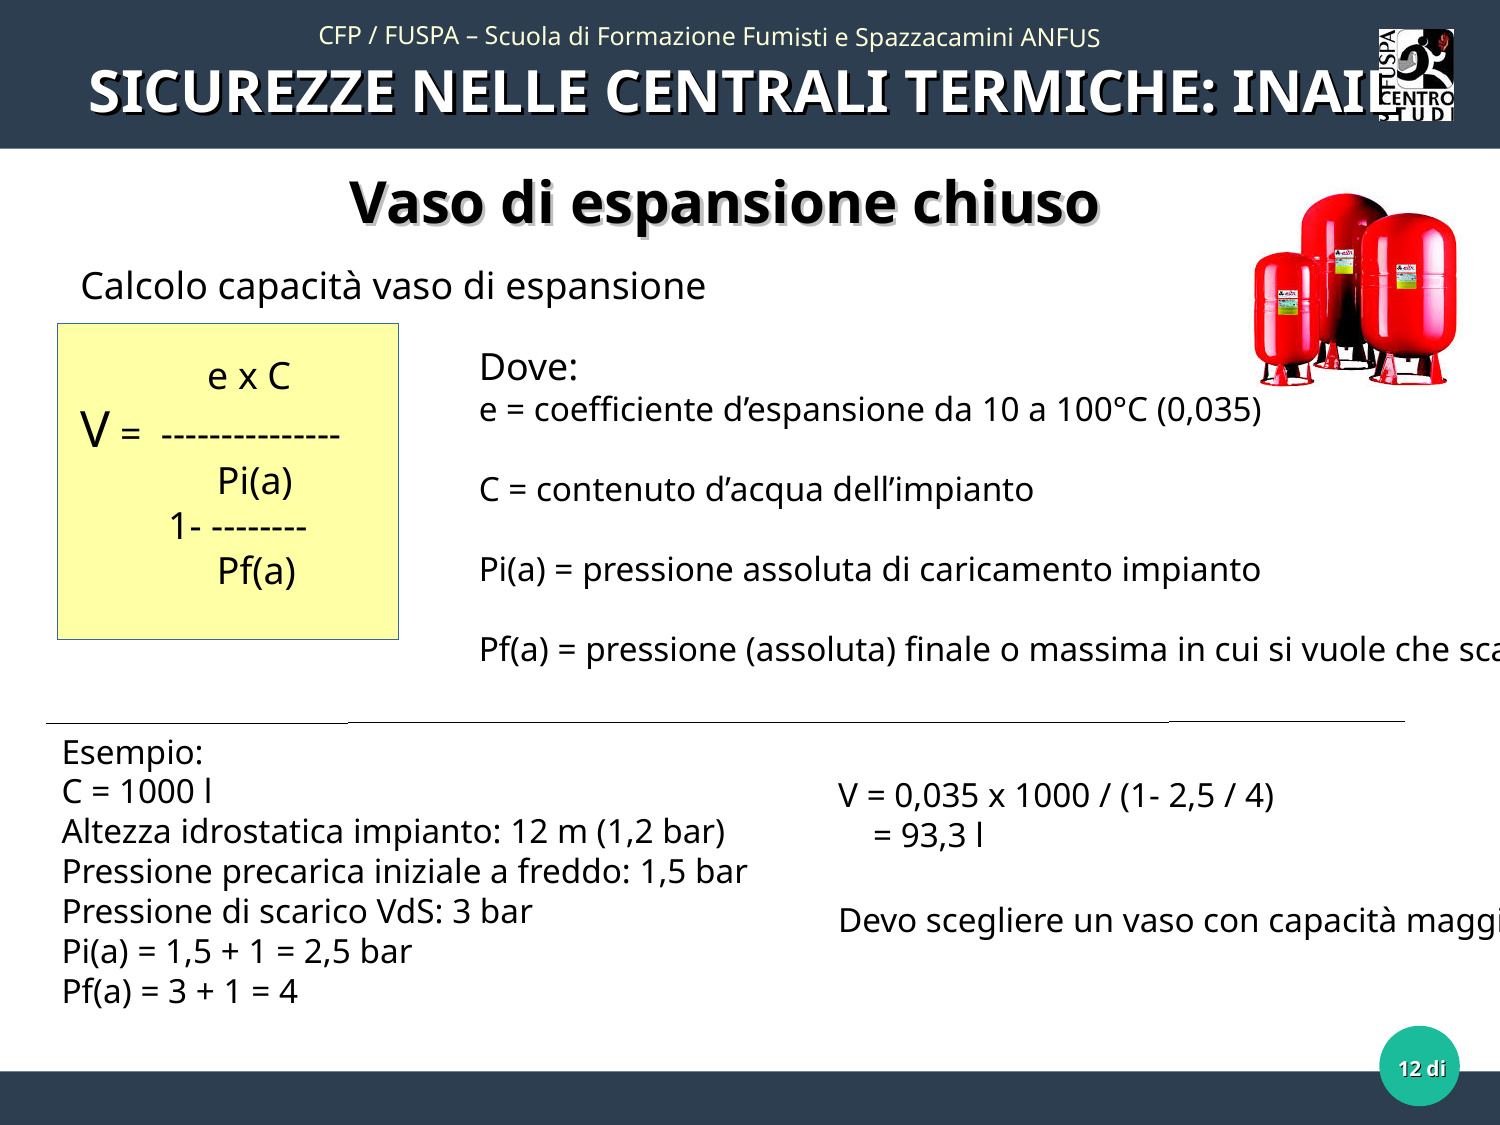

# Vaso di espansione chiuso
Calcolo capacità vaso di espansione
 e x C
V = ---------------
 Pi(a)
 1- --------
 Pf(a)
Dove:
e = coefficiente d’espansione da 10 a 100°C (0,035)
C = contenuto d’acqua dell’impianto
Pi(a) = pressione assoluta di caricamento impianto
Pf(a) = pressione (assoluta) finale o massima in cui si vuole che scarichi la valvola di sicurezza
Esempio:
C = 1000 l
Altezza idrostatica impianto: 12 m (1,2 bar)
Pressione precarica iniziale a freddo: 1,5 bar
Pressione di scarico VdS: 3 bar
Pi(a) = 1,5 + 1 = 2,5 bar
Pf(a) = 3 + 1 = 4
V = 0,035 x 1000 / (1- 2,5 / 4)
 = 93,3 l
Devo scegliere un vaso con capacità maggiore di 93,3 l